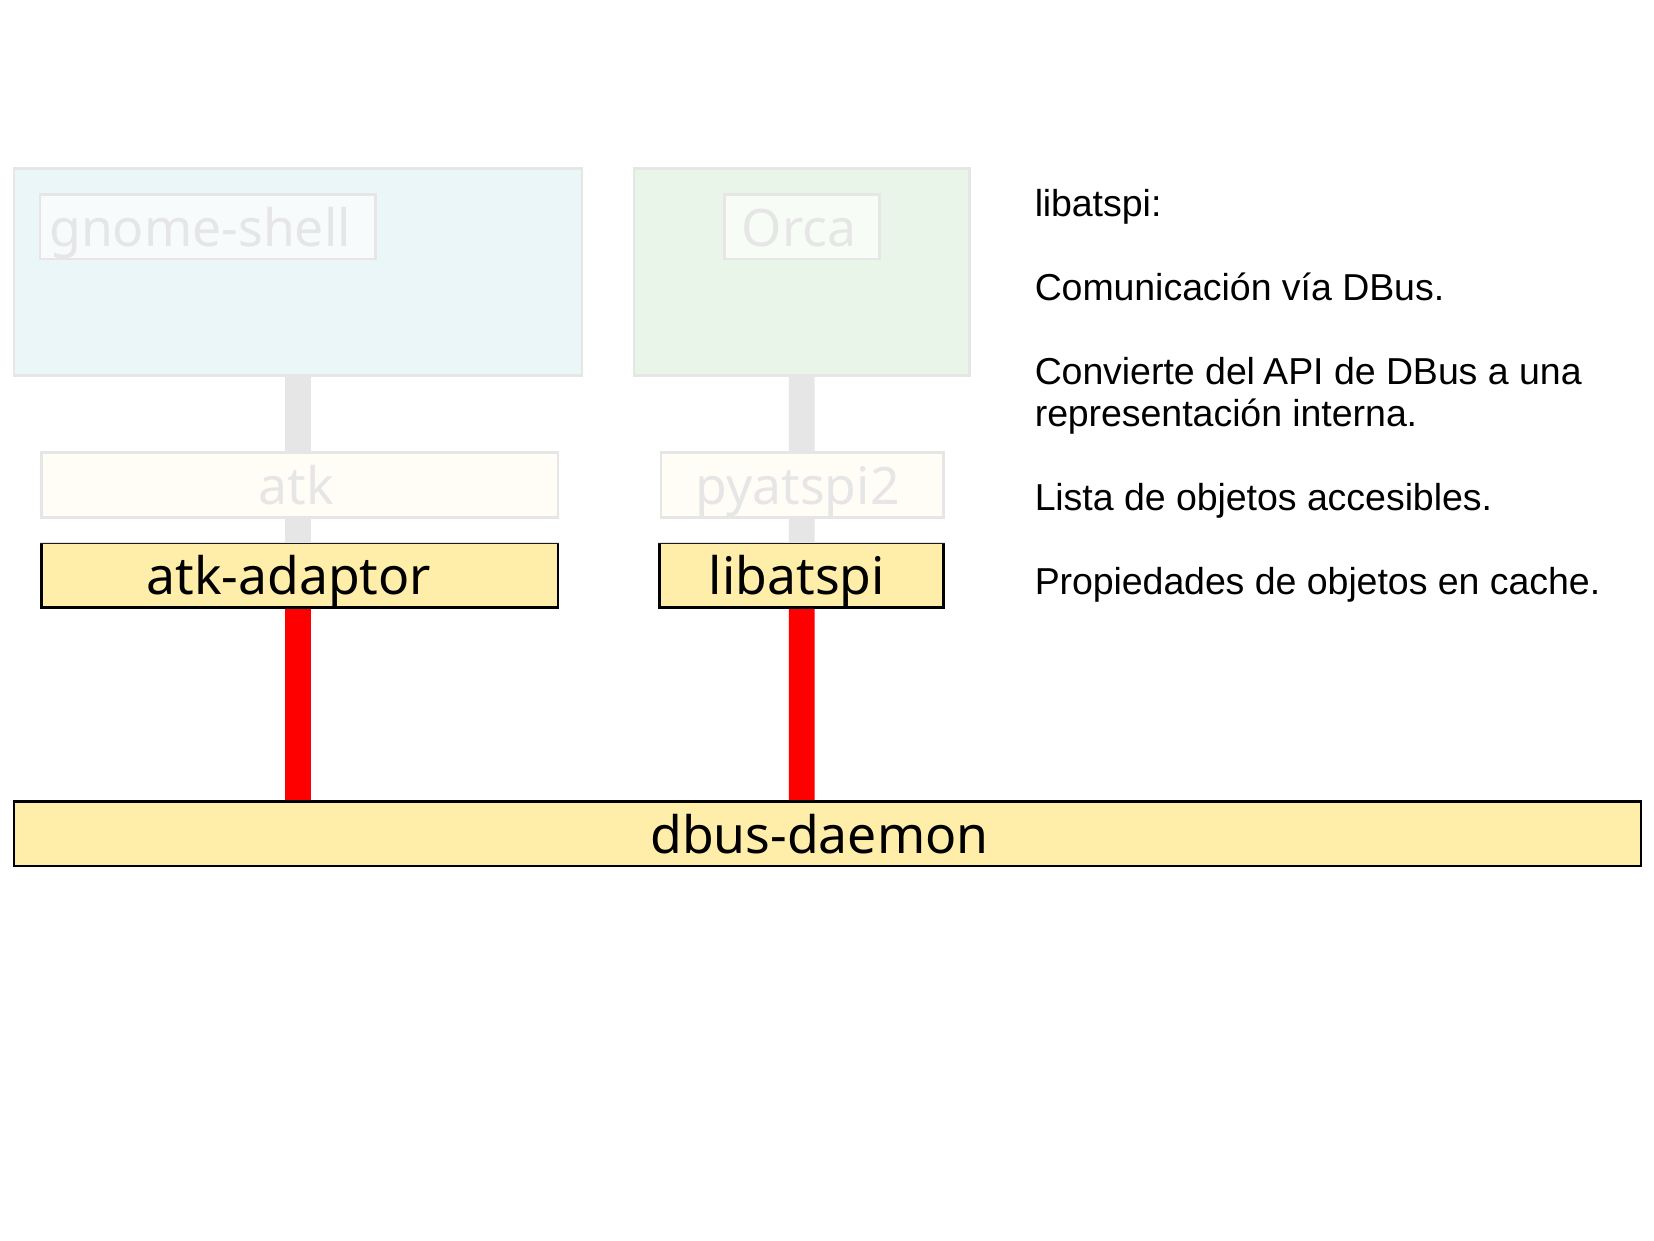

libatspi:
Comunicación vía DBus.
Convierte del API de DBus a una representación interna.
Lista de objetos accesibles.
Propiedades de objetos en cache.